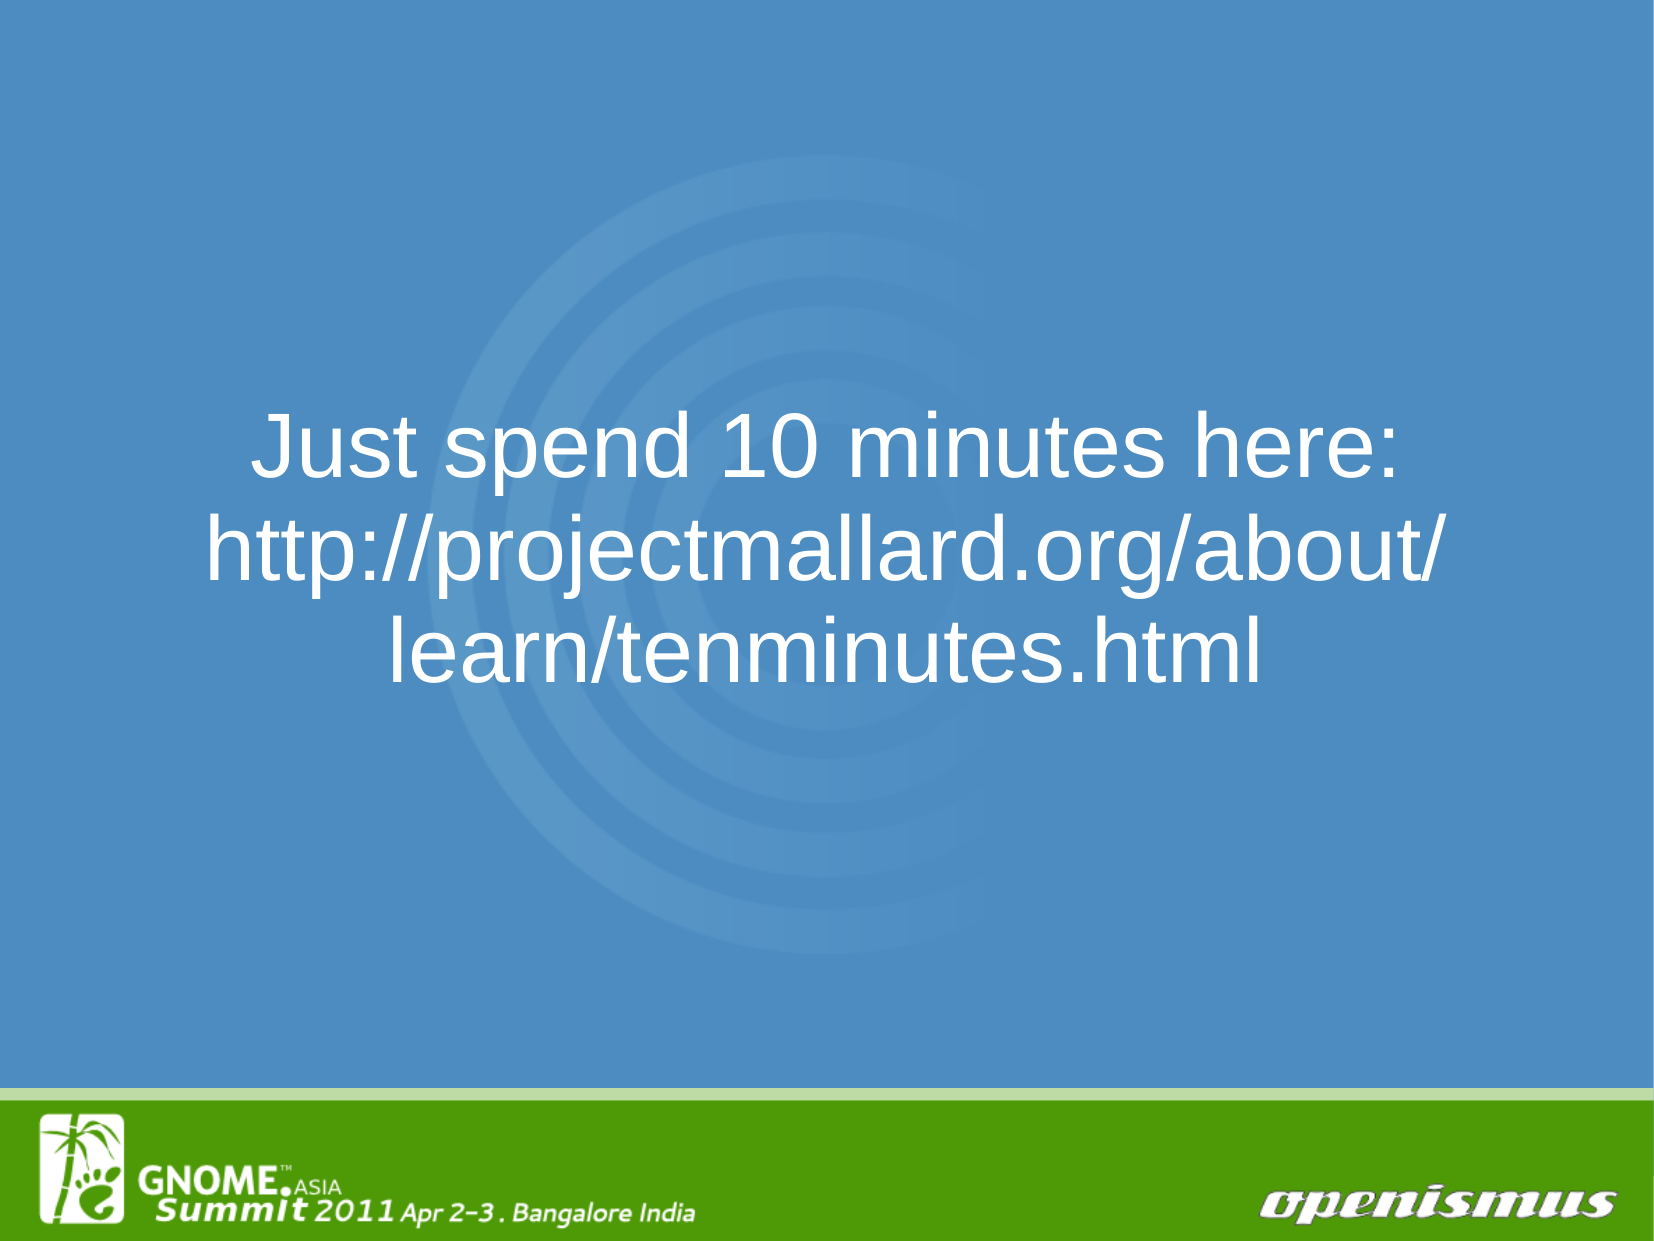

# Just spend 10 minutes here: http://projectmallard.org/about/ learn/tenminutes.html